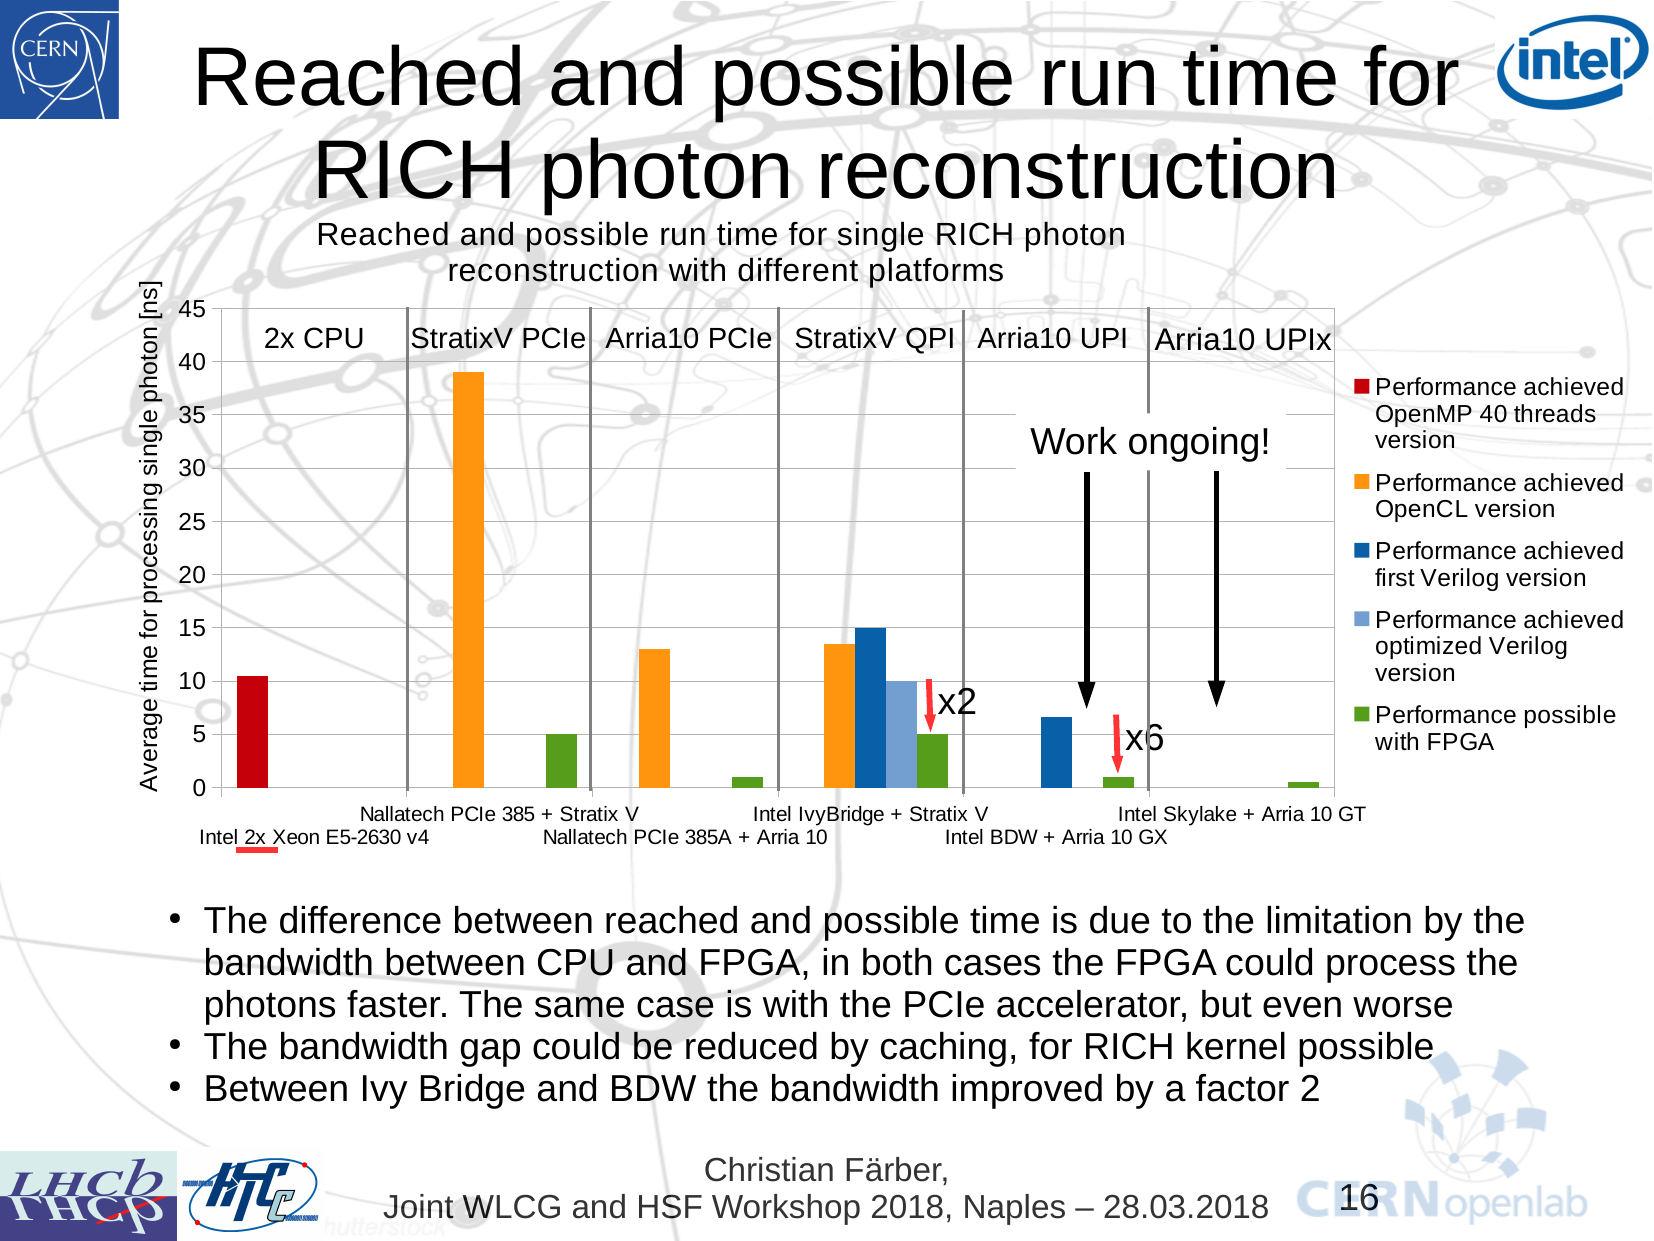

# Reached and possible run time for RICH photon reconstruction
### Chart: Reached and possible run time for single RICH photon
 reconstruction with different platforms
| Category | Performance achieved OpenMP 40 threads version | Performance achieved OpenCL version | Performance achieved first Verilog version | Performance achieved optimized Verilog version | Performance possible with FPGA |
|---|---|---|---|---|---|
| Intel 2x Xeon E5-2630 v4 | 10.5 | None | None | None | None |
| Nallatech PCIe 385 + Stratix V | None | 39.0 | None | None | 5.0 |
| Nallatech PCIe 385A + Arria 10 | None | 13.0 | None | None | 1.0 |
| Intel IvyBridge + Stratix V | None | 13.5 | 15.0 | 10.0 | 5.0 |
| Intel BDW + Arria 10 GX | None | None | 6.6 | None | 1.0 |
| Intel Skylake + Arria 10 GT | None | None | None | None | 0.5 |
 2x CPU
StratixV PCIe
Arria10 PCIe
StratixV QPI
Arria10 UPI
Arria10 UPIx
Work ongoing!
x2
x6
The difference between reached and possible time is due to the limitation by the bandwidth between CPU and FPGA, in both cases the FPGA could process the photons faster. The same case is with the PCIe accelerator, but even worse
The bandwidth gap could be reduced by caching, for RICH kernel possible
Between Ivy Bridge and BDW the bandwidth improved by a factor 2